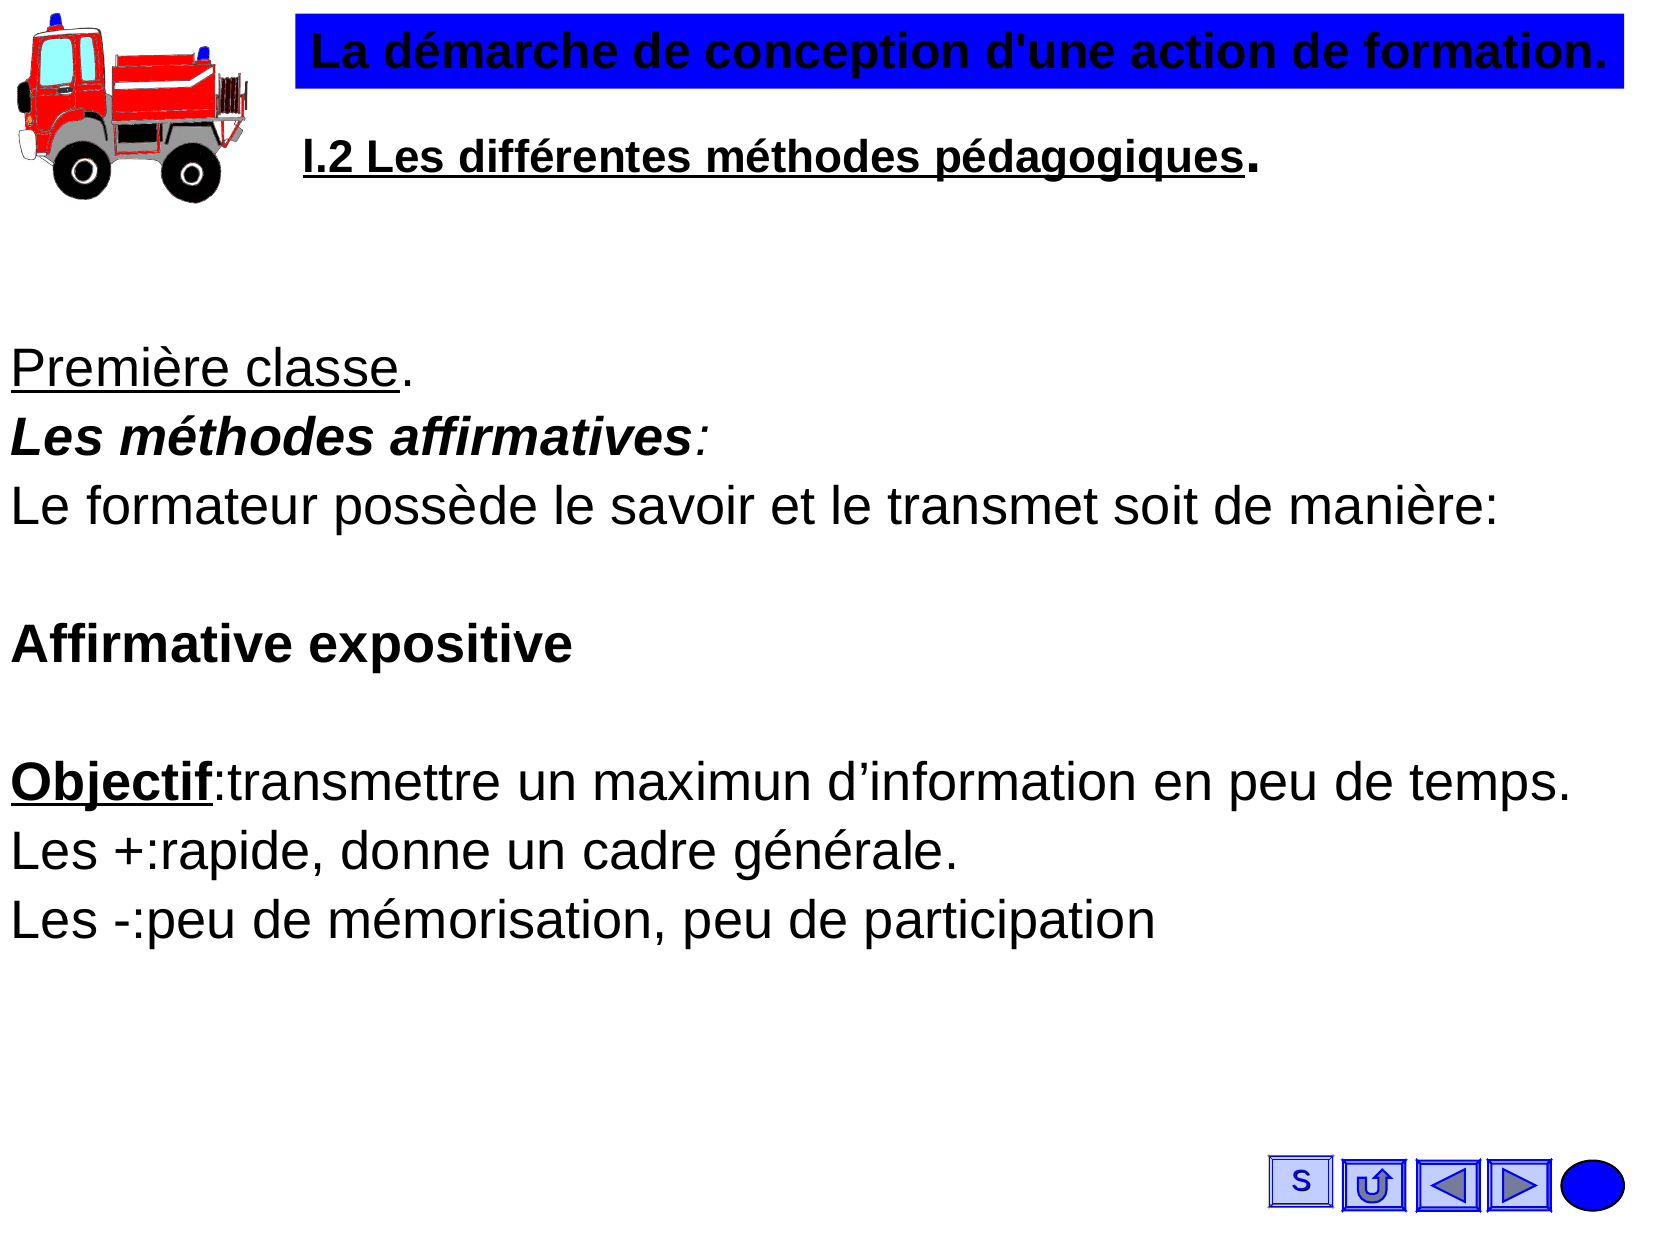

La démarche de conception d'une action de formation.
l.2 Les différentes méthodes pédagogiques.
Première classe.
Les méthodes affirmatives:
Le formateur possède le savoir et le transmet soit de manière:
Affirmative expositive
Objectif:transmettre un maximun d’information en peu de temps.
Les +:rapide, donne un cadre générale.
Les -:peu de mémorisation, peu de participation
#
.